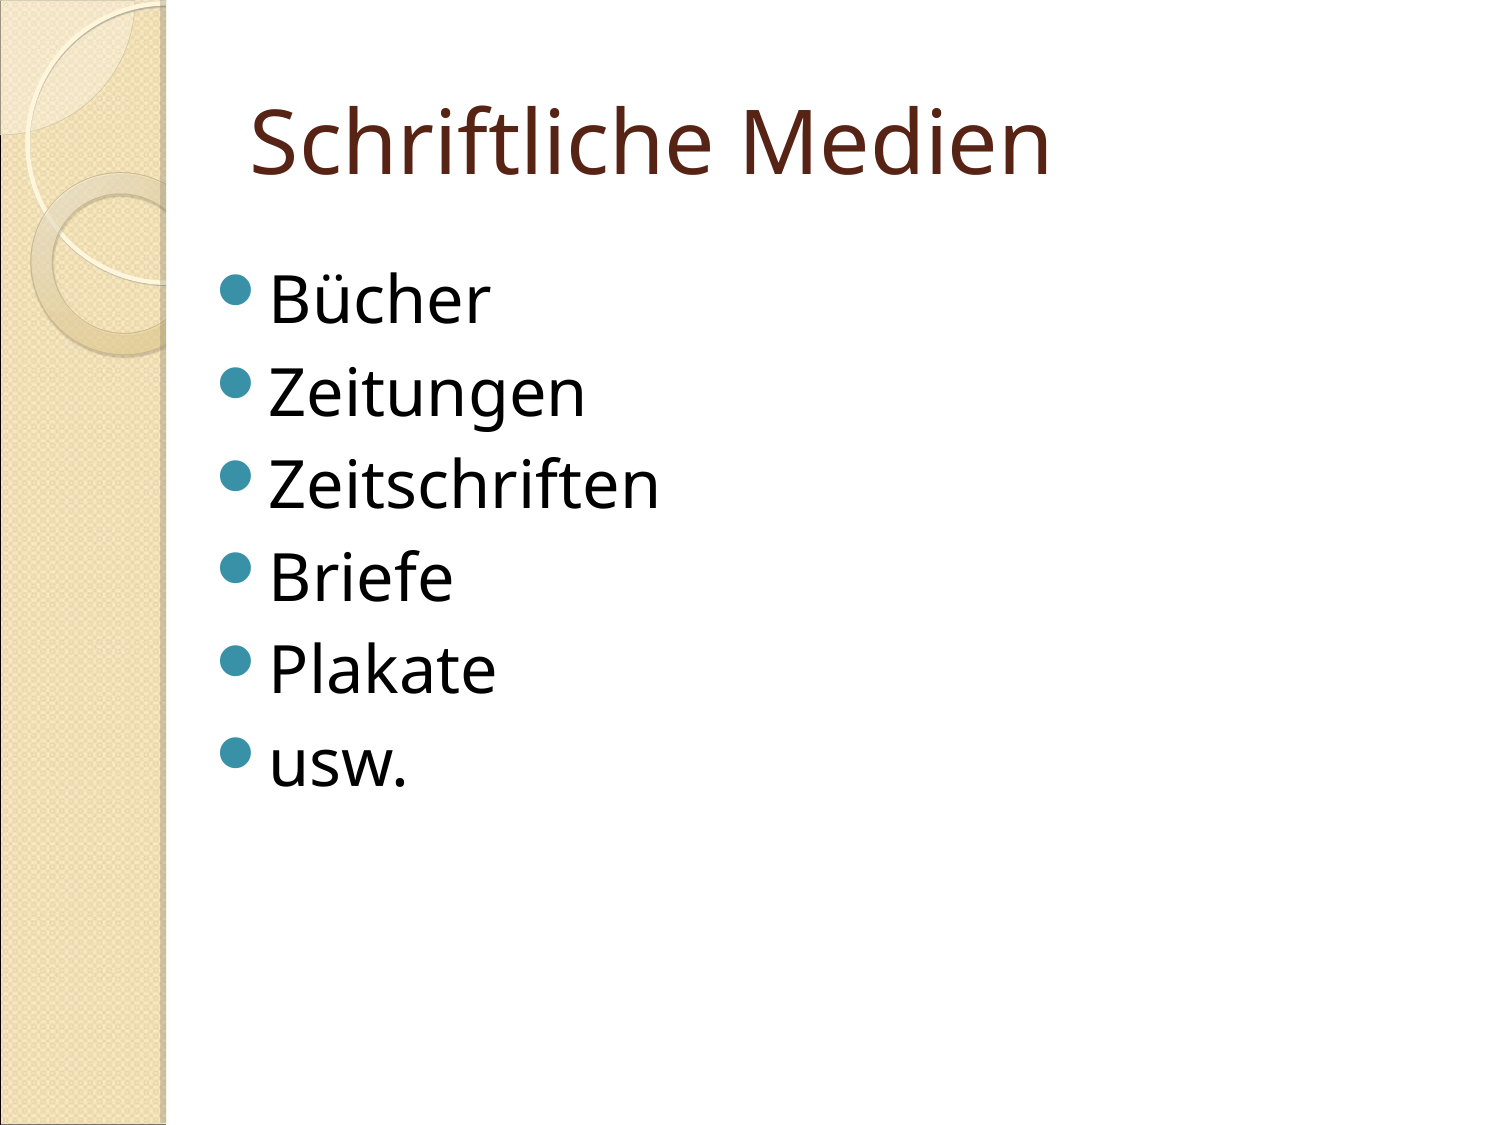

Schriftliche Medien
Bücher
Zeitungen
Zeitschriften
Briefe
Plakate
usw.